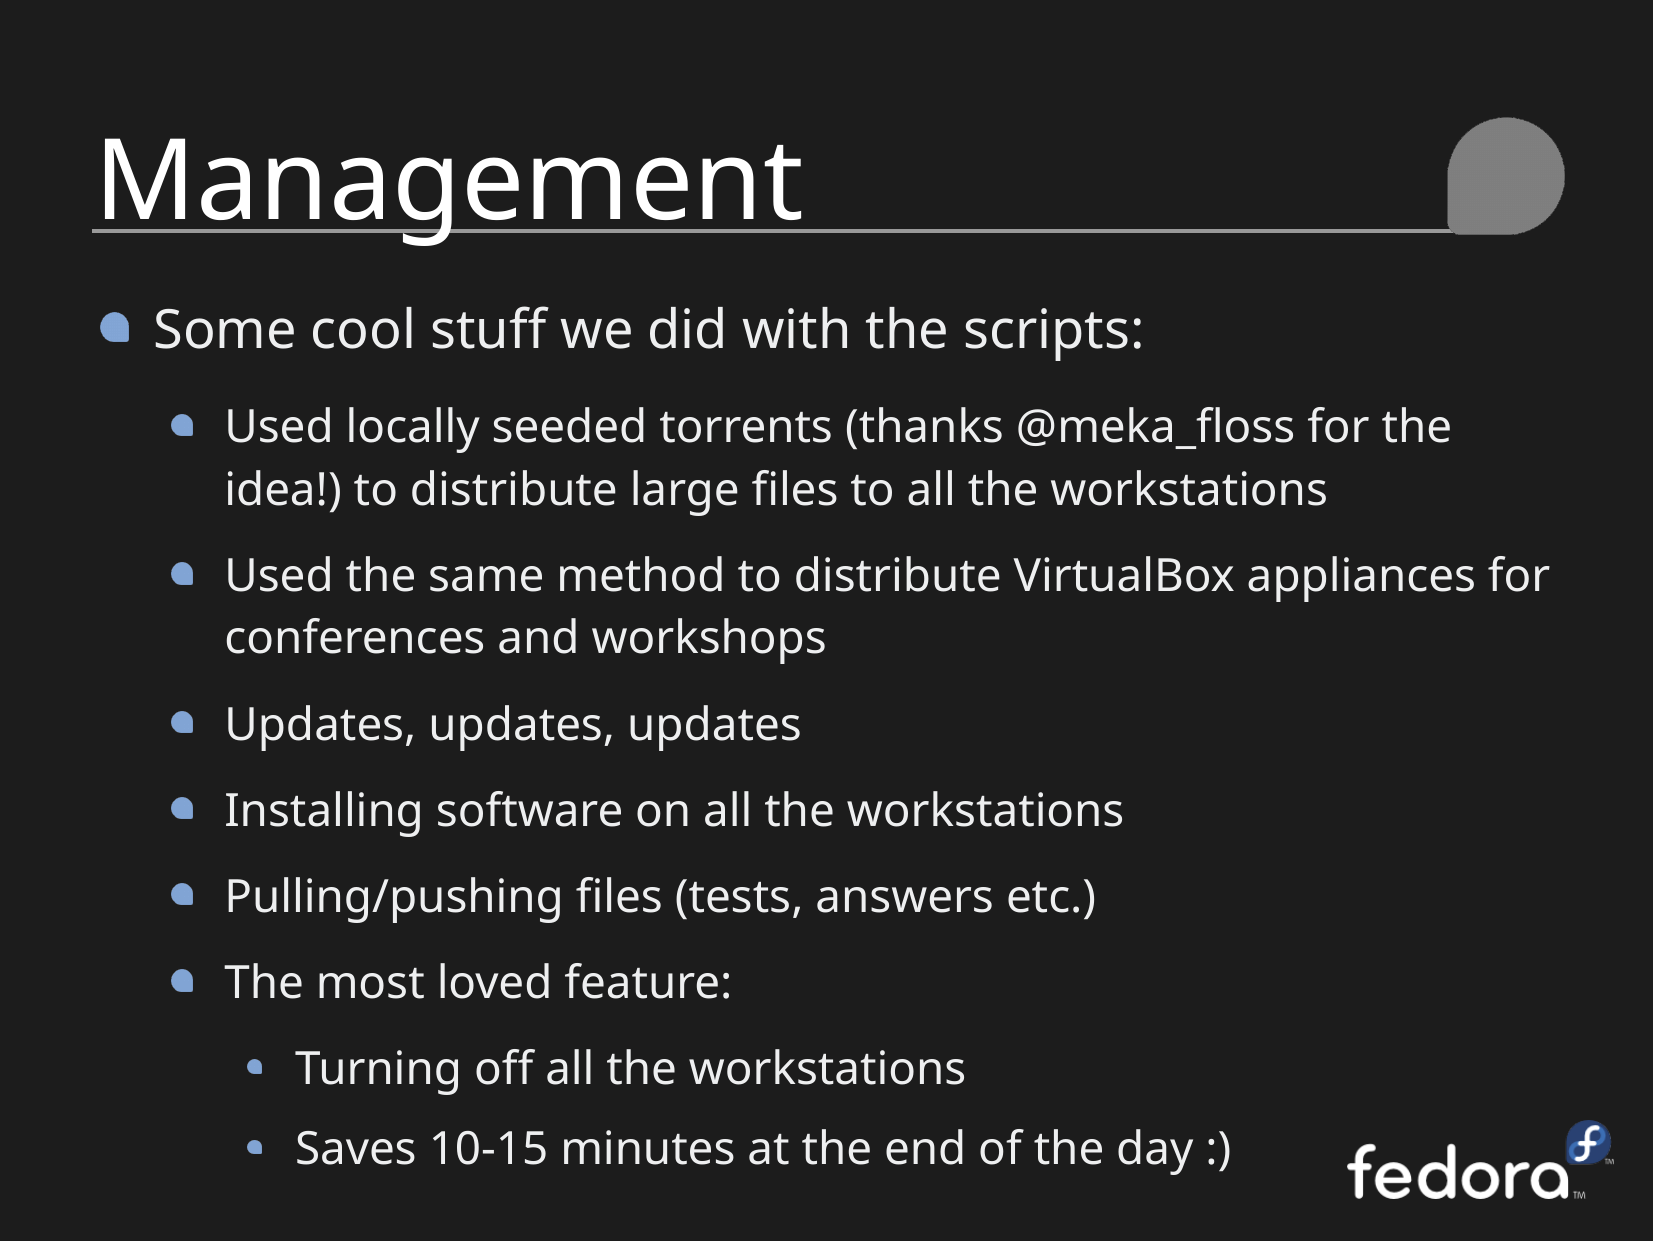

Management
# Some cool stuff we did with the scripts:
Used locally seeded torrents (thanks @meka_floss for the idea!) to distribute large files to all the workstations
Used the same method to distribute VirtualBox appliances for conferences and workshops
Updates, updates, updates
Installing software on all the workstations
Pulling/pushing files (tests, answers etc.)
The most loved feature:
Turning off all the workstations
Saves 10-15 minutes at the end of the day :)